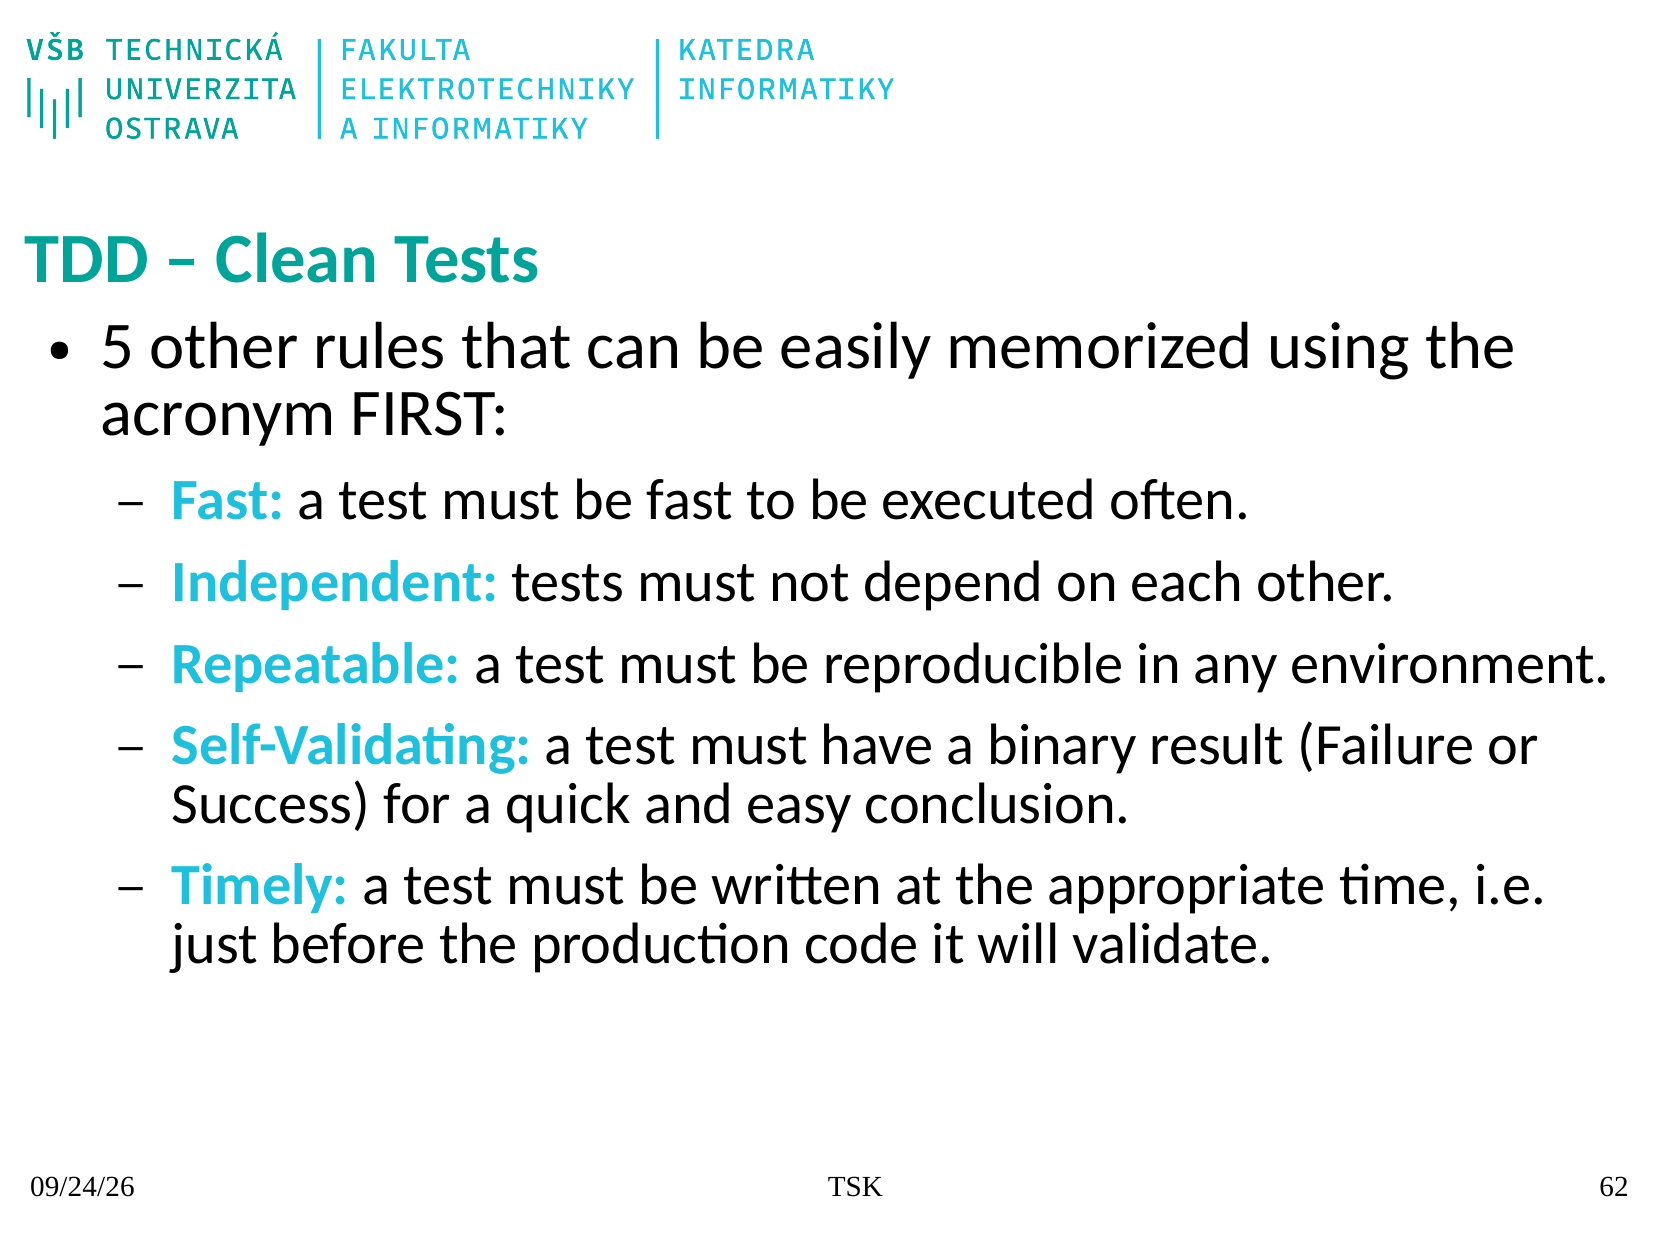

# TDD – Clean Tests
5 other rules that can be easily memorized using the acronym FIRST:
Fast: a test must be fast to be executed often.
Independent: tests must not depend on each other.
Repeatable: a test must be reproducible in any environment.
Self-Validating: a test must have a binary result (Failure or Success) for a quick and easy conclusion.
Timely: a test must be written at the appropriate time, i.e. just before the production code it will validate.
TSK
62